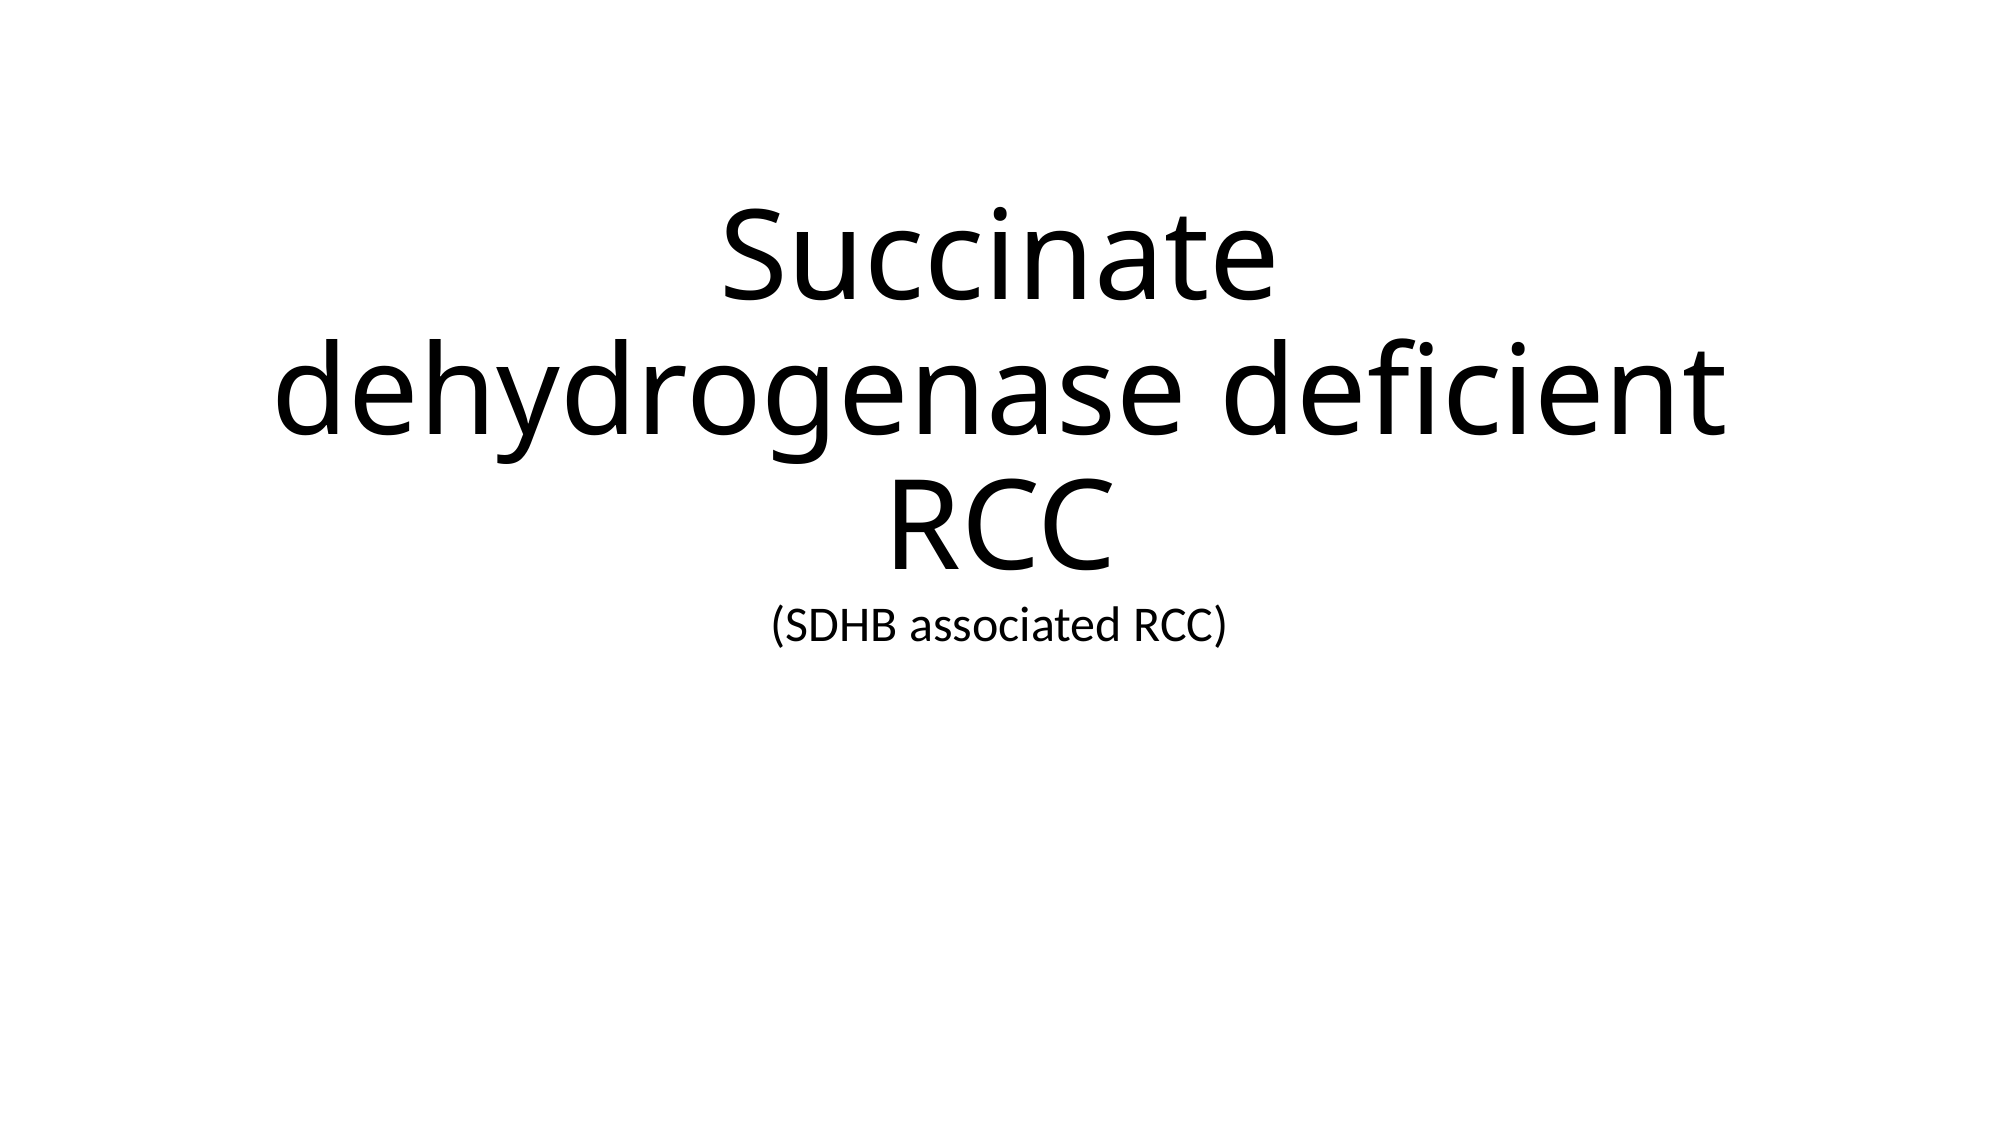

# Succinate dehydrogenase deficient RCC
(SDHB associated RCC)